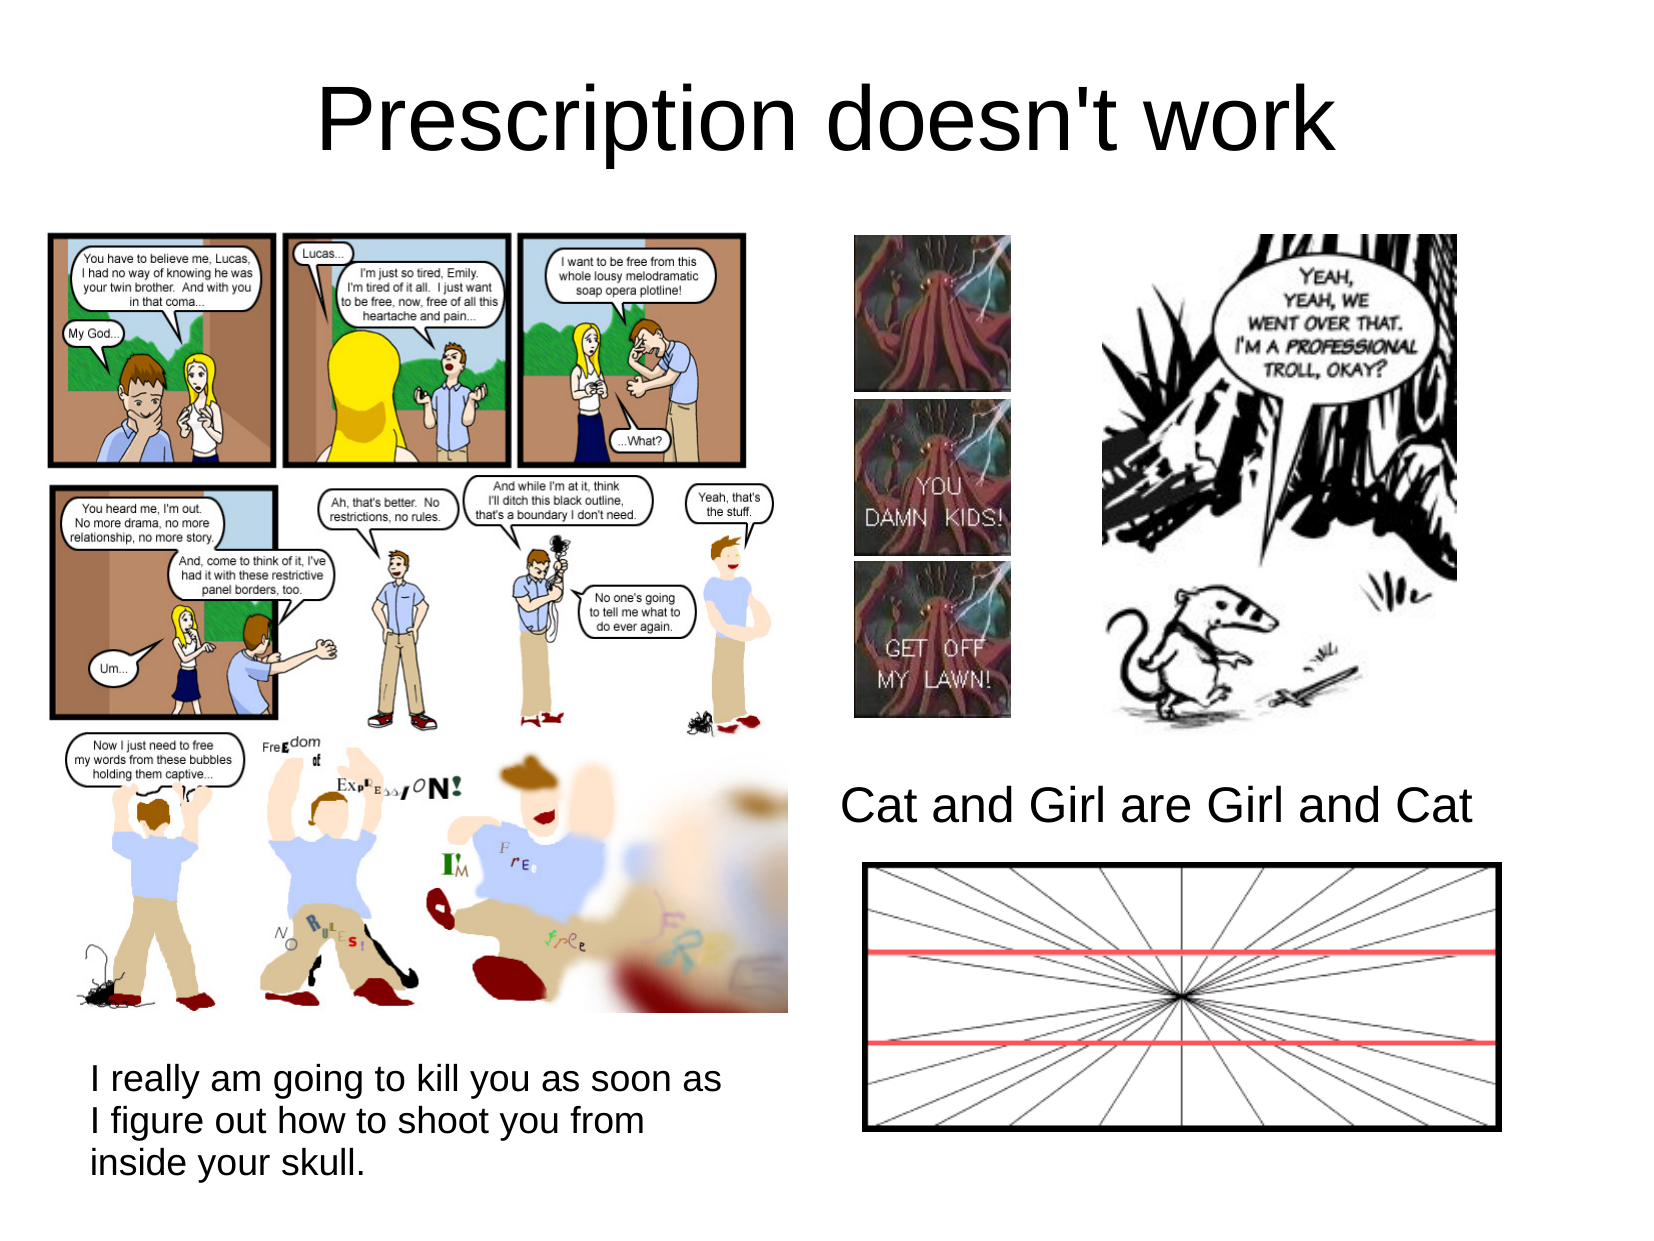

# Prescription doesn't work
Cat and Girl are Girl and Cat
I really am going to kill you as soon as I figure out how to shoot you from inside your skull.